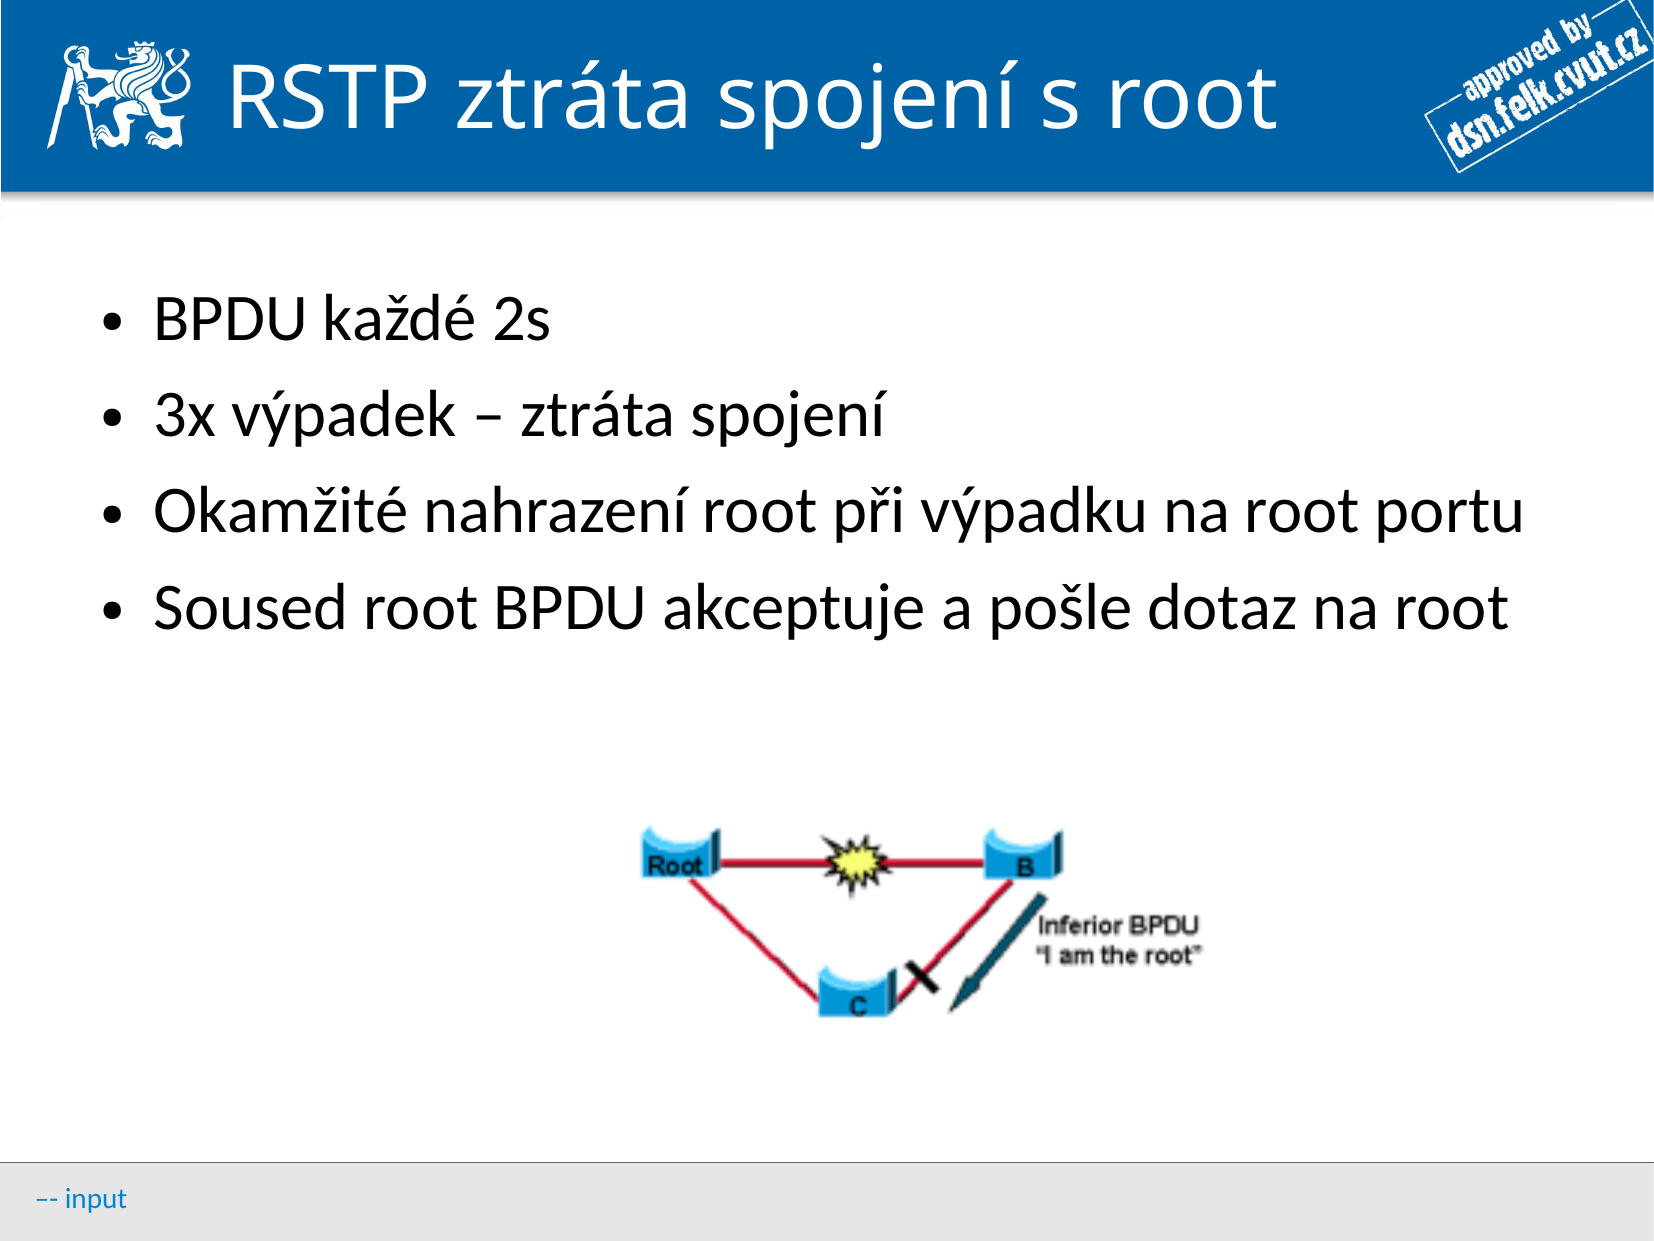

# RSTP ztráta spojení s root
BPDU každé 2s
3x výpadek – ztráta spojení
Okamžité nahrazení root při výpadku na root portu
Soused root BPDU akceptuje a pošle dotaz na root